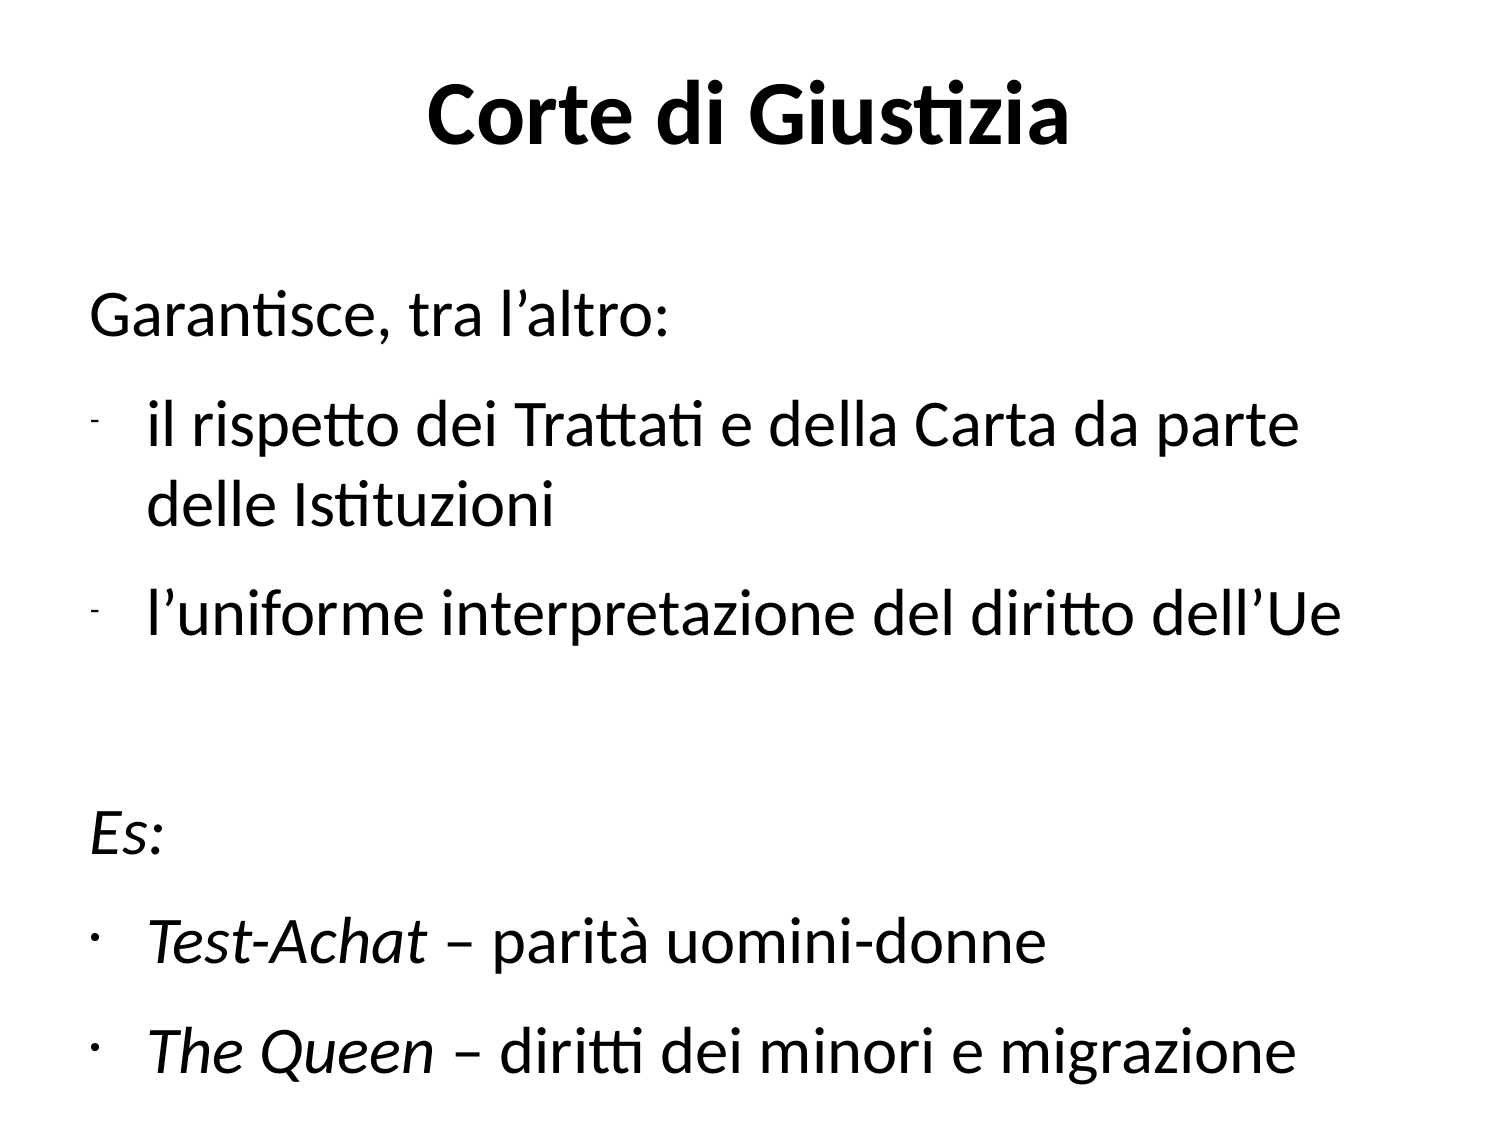

# Corte di Giustizia
Garantisce, tra l’altro:
il rispetto dei Trattati e della Carta da parte delle Istituzioni
l’uniforme interpretazione del diritto dell’Ue
Es:
Test-Achat – parità uomini-donne
The Queen – diritti dei minori e migrazione
Hay – divieto di discriminazione
Commissione c. Italia – diritti dei disabili